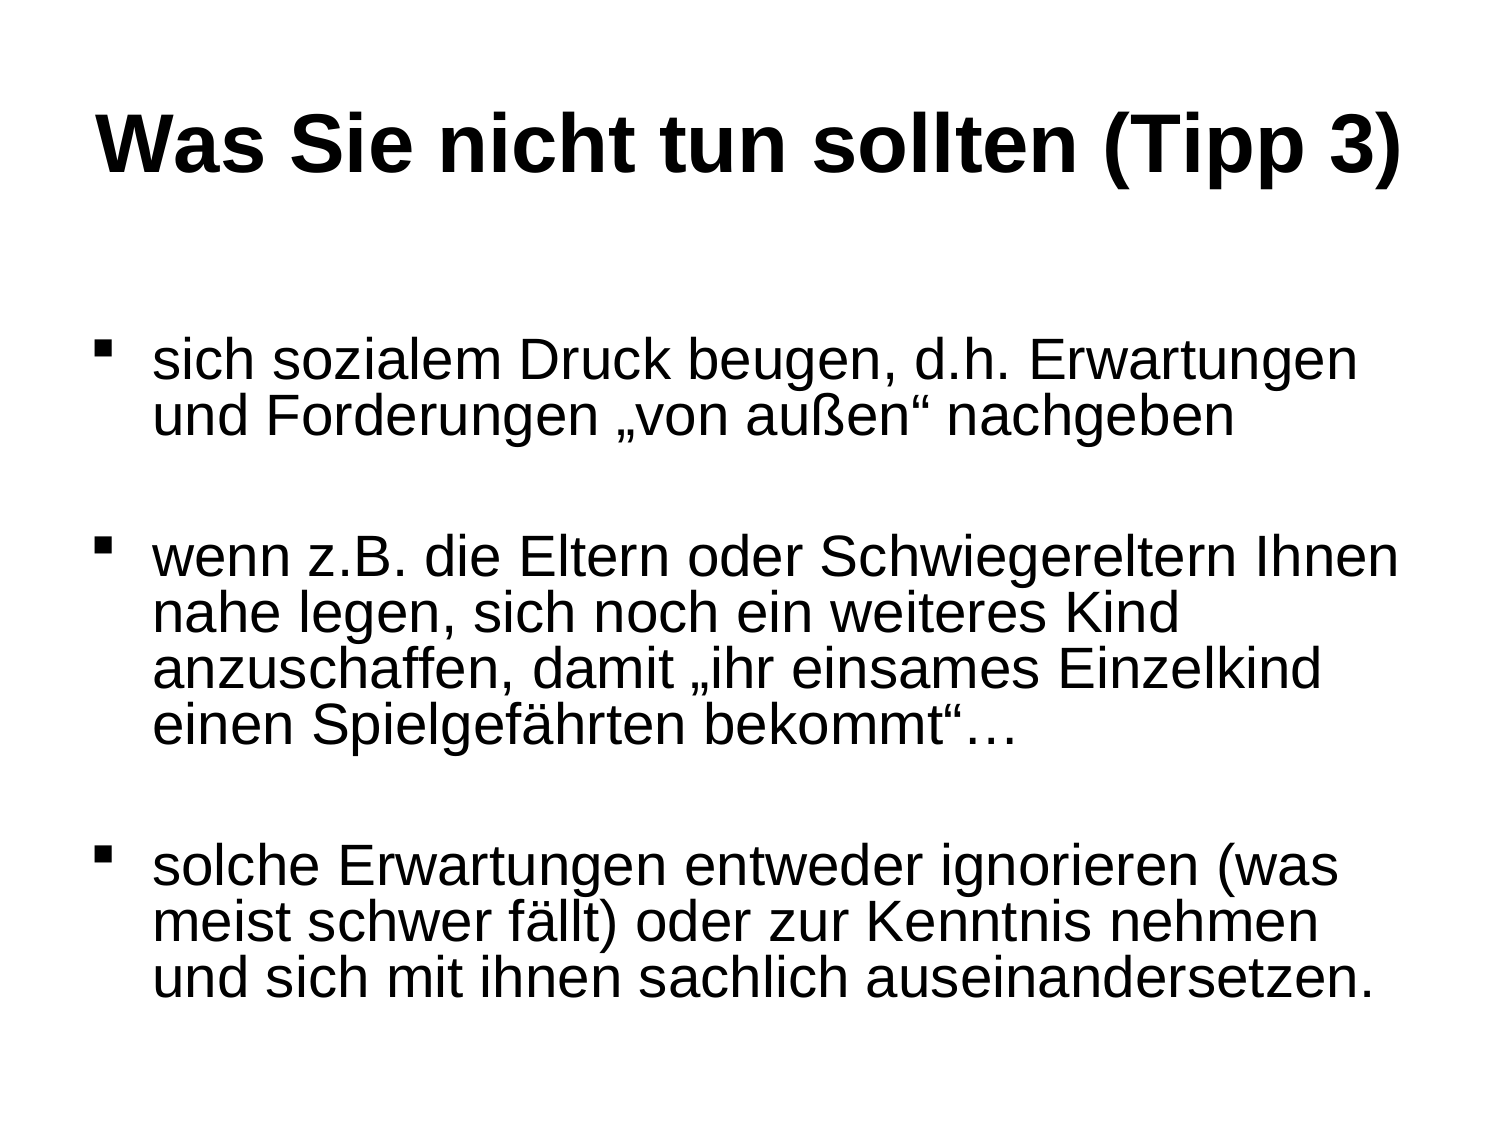

# Was Sie nicht tun sollten (Tipp 3)
sich sozialem Druck beugen, d.h. Erwartungen und Forderungen „von außen“ nachgeben
wenn z.B. die Eltern oder Schwiegereltern Ihnen nahe legen, sich noch ein weiteres Kind anzuschaffen, damit „ihr einsames Einzelkind einen Spielgefährten bekommt“…
solche Erwartungen entweder ignorieren (was meist schwer fällt) oder zur Kenntnis nehmen und sich mit ihnen sachlich auseinandersetzen.